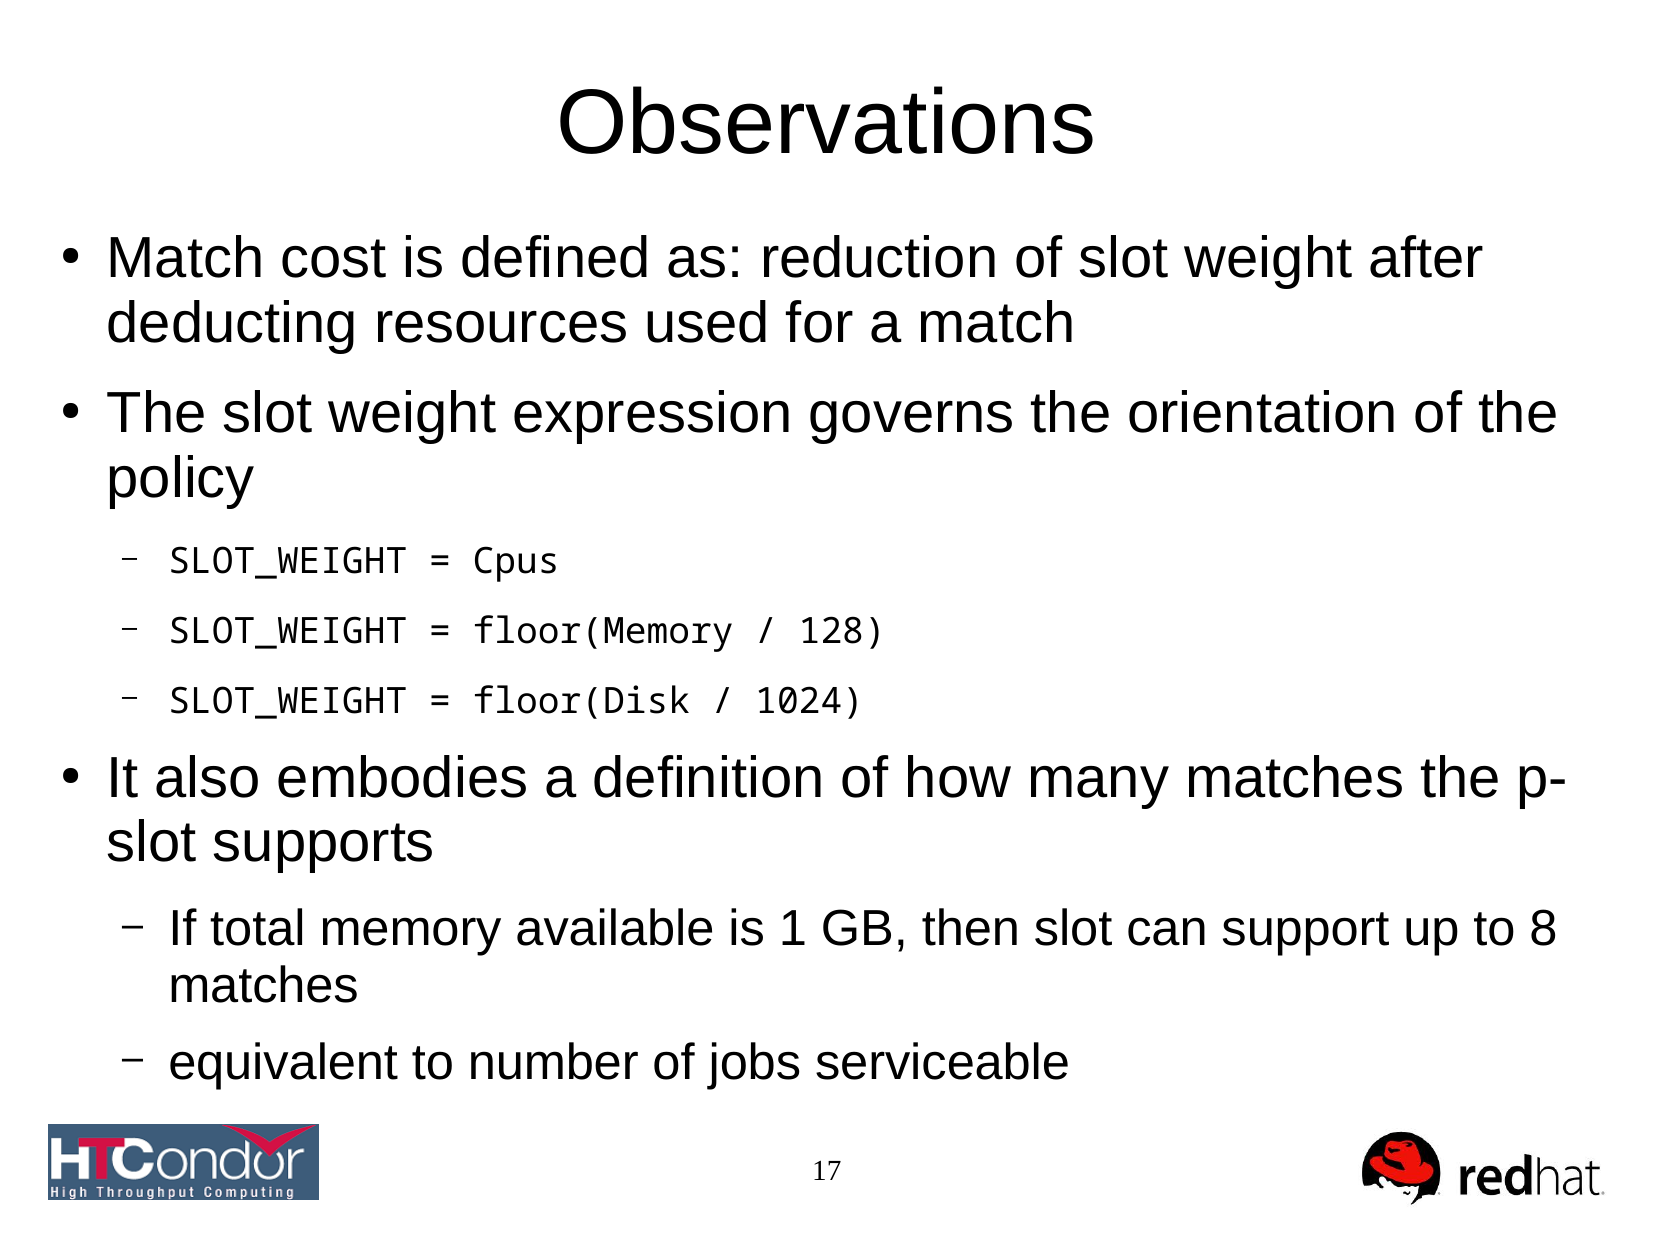

# Observations
Match cost is defined as: reduction of slot weight after deducting resources used for a match
The slot weight expression governs the orientation of the policy
SLOT_WEIGHT = Cpus
SLOT_WEIGHT = floor(Memory / 128)
SLOT_WEIGHT = floor(Disk / 1024)
It also embodies a definition of how many matches the p-slot supports
If total memory available is 1 GB, then slot can support up to 8 matches
equivalent to number of jobs serviceable
17